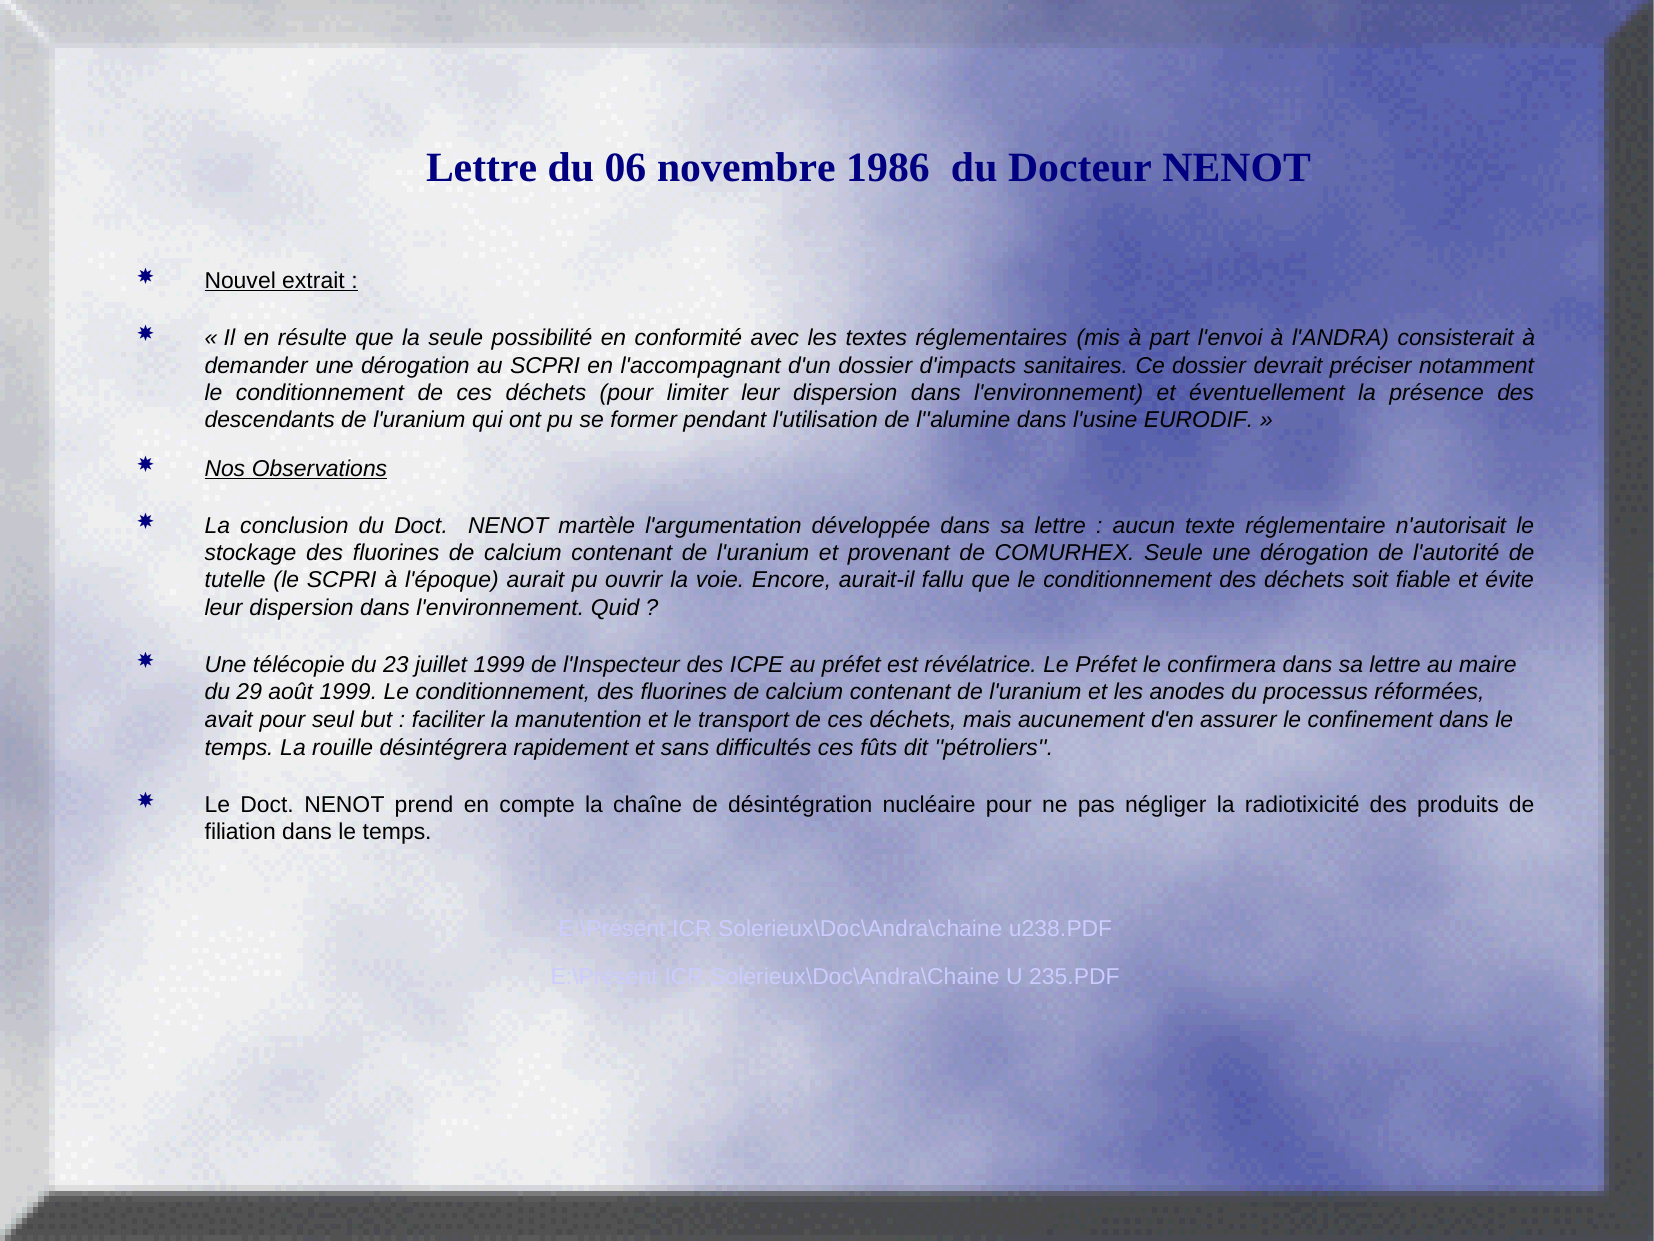

# Lettre du 06 novembre 1986 du Docteur NENOT
Nouvel extrait :
« Il en résulte que la seule possibilité en conformité avec les textes réglementaires (mis à part l'envoi à l'ANDRA) consisterait à demander une dérogation au SCPRI en l'accompagnant d'un dossier d'impacts sanitaires. Ce dossier devrait préciser notamment le conditionnement de ces déchets (pour limiter leur dispersion dans l'environnement) et éventuellement la présence des descendants de l'uranium qui ont pu se former pendant l'utilisation de l''alumine dans l'usine EURODIF. »
Nos Observations
La conclusion du Doct. NENOT martèle l'argumentation développée dans sa lettre : aucun texte réglementaire n'autorisait le stockage des fluorines de calcium contenant de l'uranium et provenant de COMURHEX. Seule une dérogation de l'autorité de tutelle (le SCPRI à l'époque) aurait pu ouvrir la voie. Encore, aurait-il fallu que le conditionnement des déchets soit fiable et évite leur dispersion dans l'environnement. Quid ?
Une télécopie du 23 juillet 1999 de l'Inspecteur des ICPE au préfet est révélatrice. Le Préfet le confirmera dans sa lettre au maire du 29 août 1999. Le conditionnement, des fluorines de calcium contenant de l'uranium et les anodes du processus réformées, avait pour seul but : faciliter la manutention et le transport de ces déchets, mais aucunement d'en assurer le confinement dans le temps. La rouille désintégrera rapidement et sans difficultés ces fûts dit ''pétroliers''.
Le Doct. NENOT prend en compte la chaîne de désintégration nucléaire pour ne pas négliger la radiotixicité des produits de filiation dans le temps.
E:\Présent ICR Solerieux\Doc\Andra\chaine u238.PDF
E:\Présent ICR Solerieux\Doc\Andra\Chaine U 235.PDF